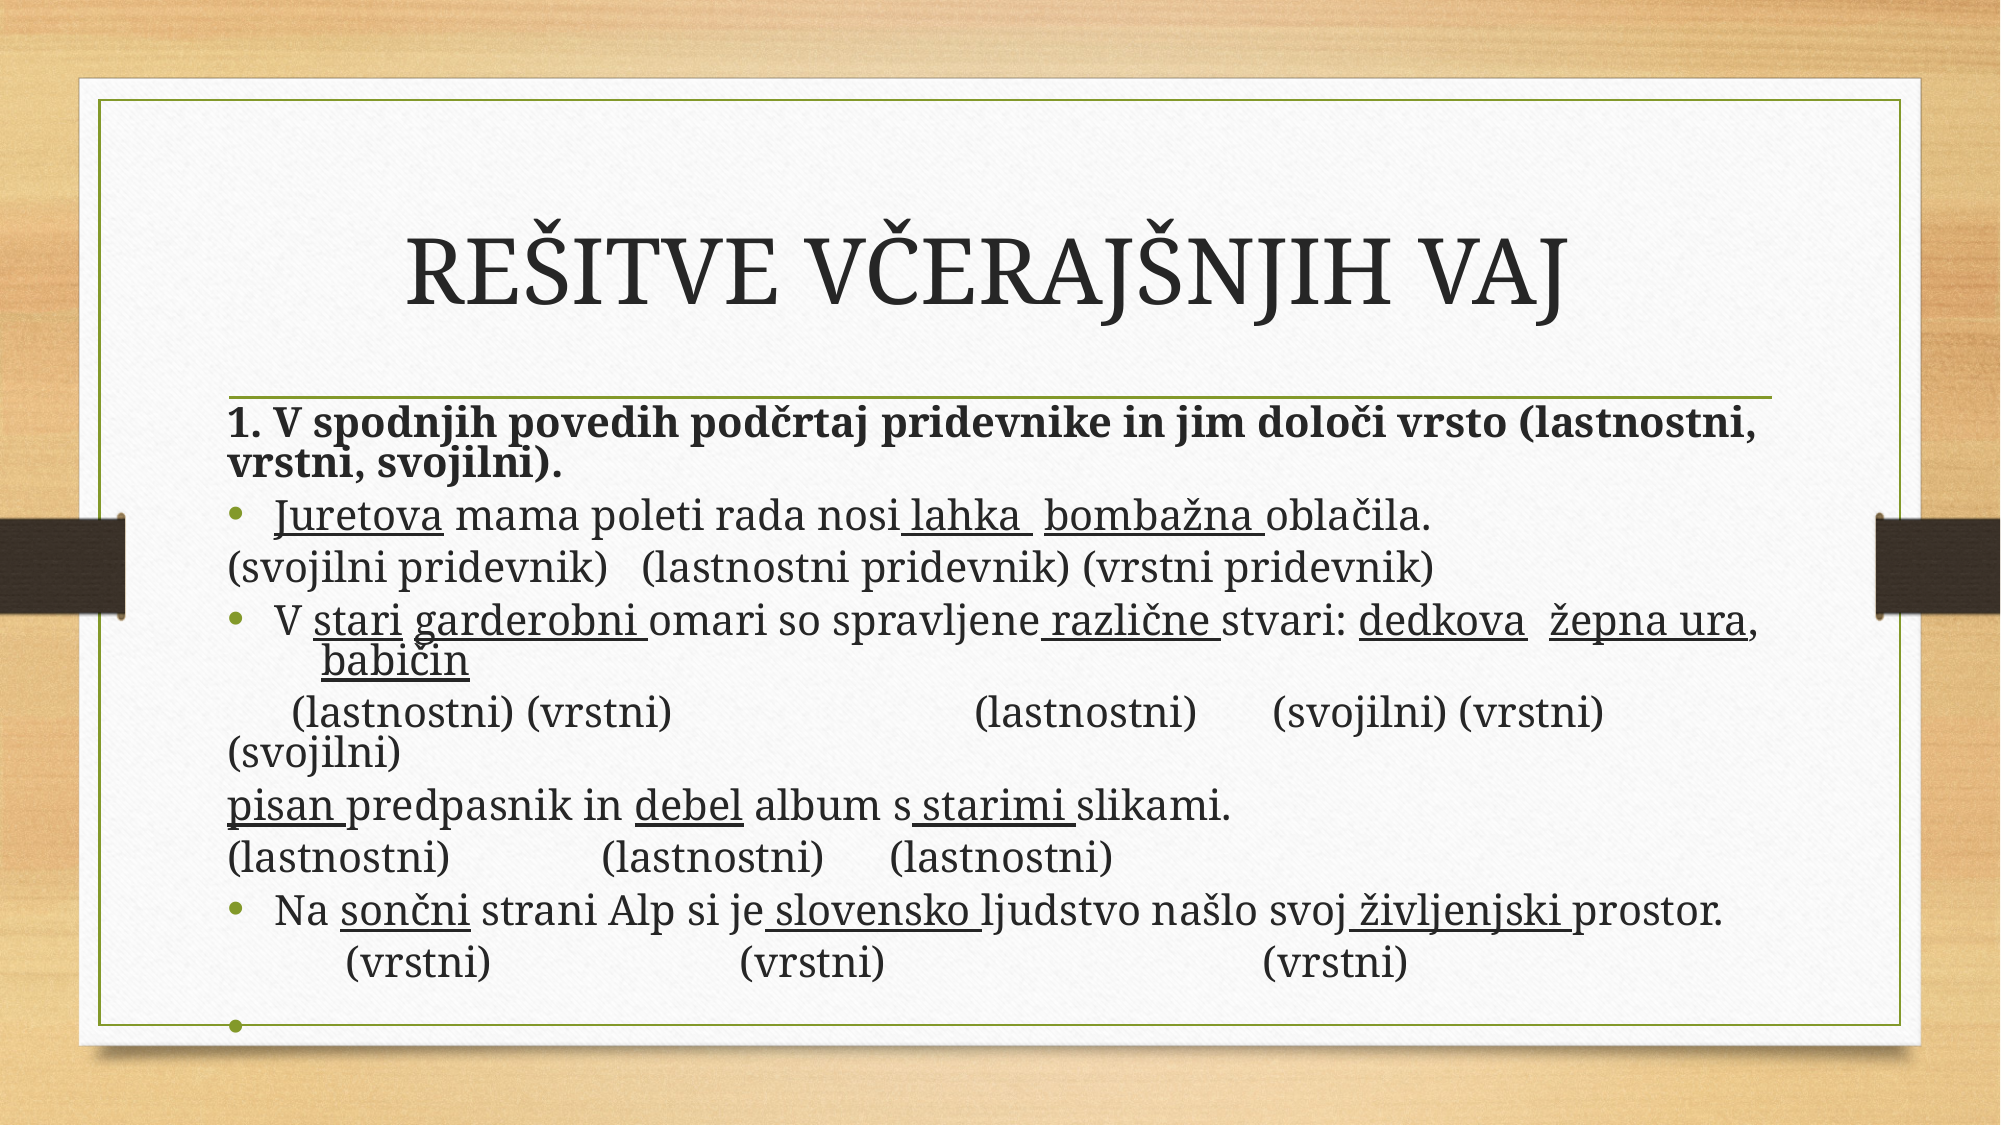

# REŠITVE VČERAJŠNJIH VAJ
1. V spodnjih povedih podčrtaj pridevnike in jim določi vrsto (lastnostni, vrstni, svojilni).
Juretova mama poleti rada nosi lahka bombažna oblačila.
(svojilni pridevnik) (lastnostni pridevnik) (vrstni pridevnik)
V stari garderobni omari so spravljene različne stvari: dedkova žepna ura, babičin
 (lastnostni) (vrstni) (lastnostni) (svojilni) (vrstni) (svojilni)
pisan predpasnik in debel album s starimi slikami.
(lastnostni) (lastnostni) (lastnostni)
Na sončni strani Alp si je slovensko ljudstvo našlo svoj življenjski prostor.
 (vrstni) (vrstni) (vrstni)